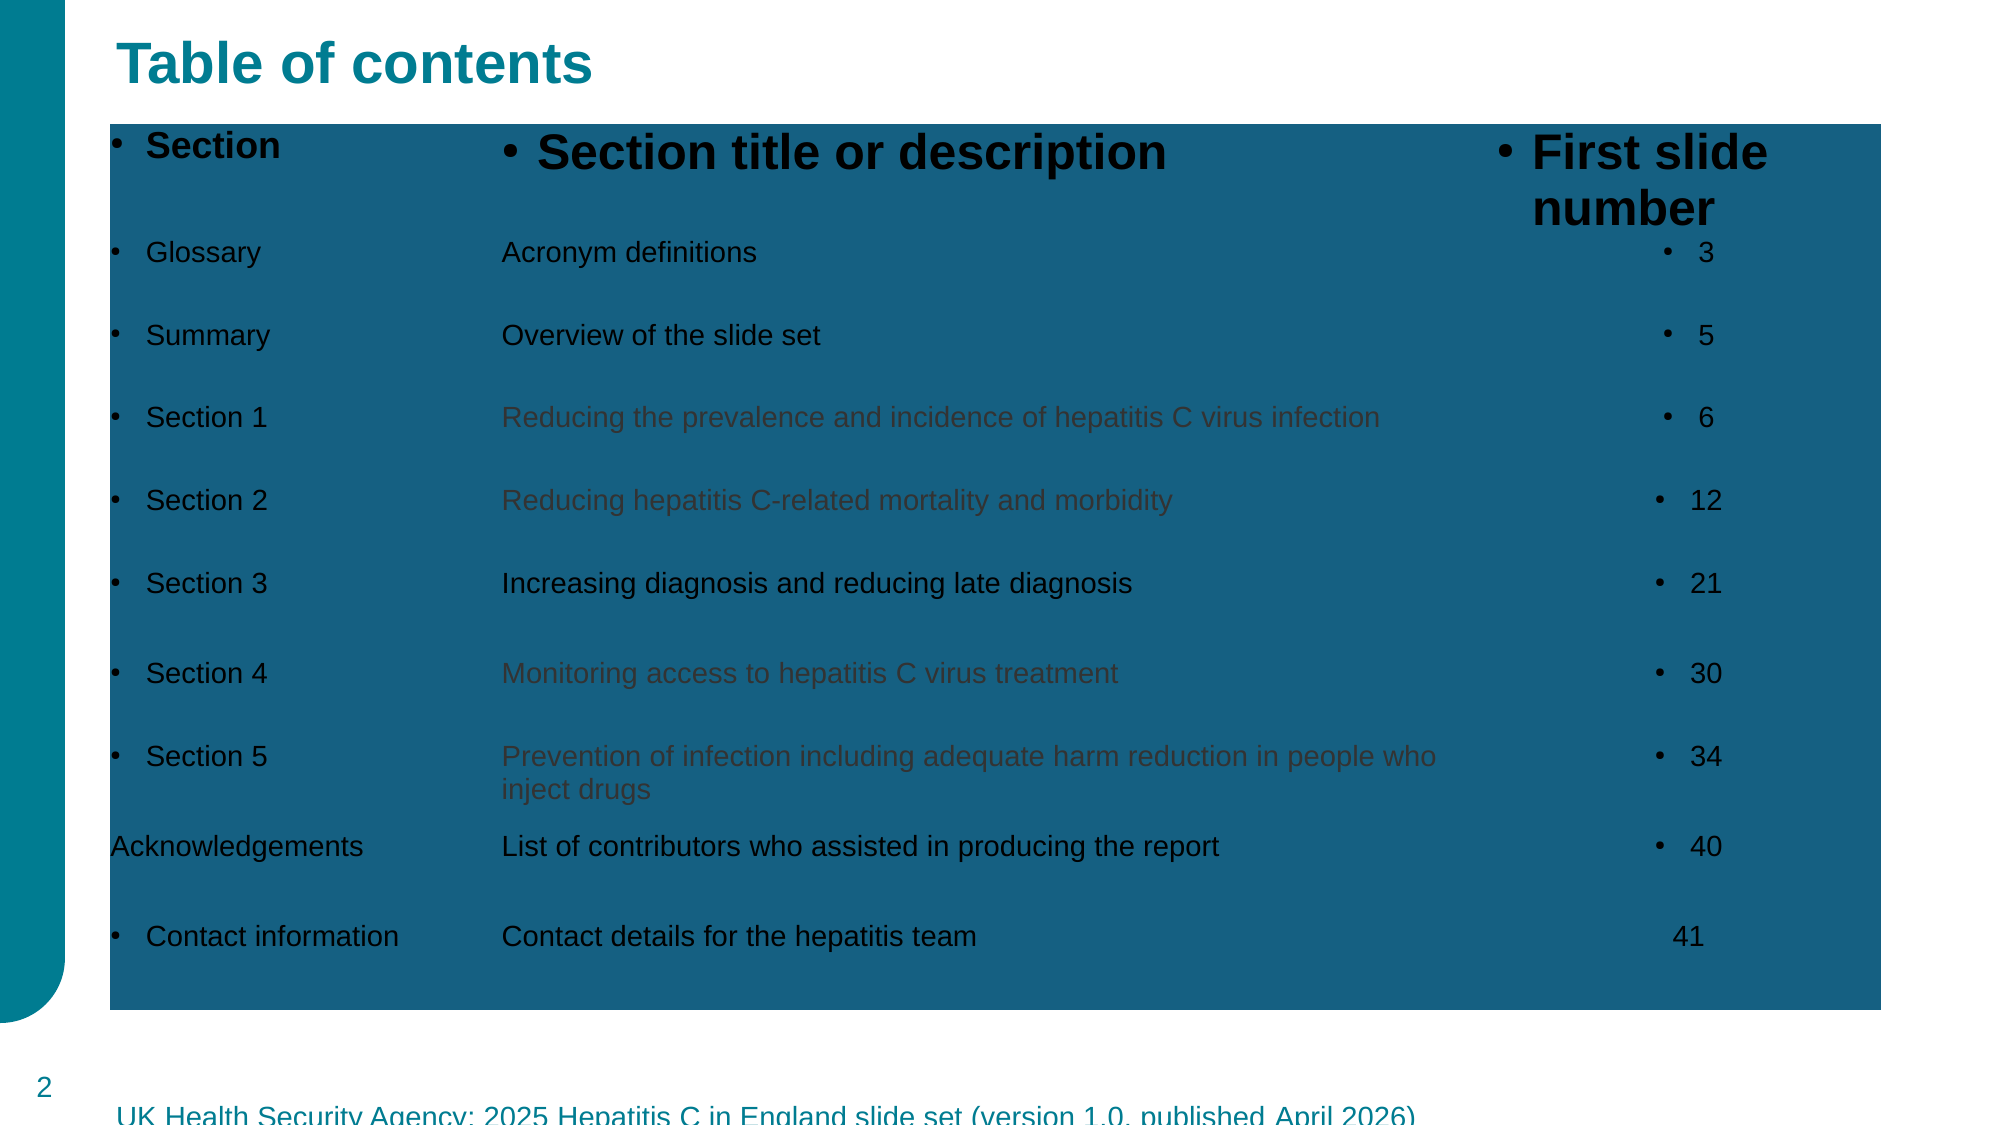

# Table of contents
| Section | Section title or description | First slide number |
| --- | --- | --- |
| Glossary | Acronym definitions | 3 |
| Summary | Overview of the slide set | 5 |
| Section 1 | Reducing the prevalence and incidence of hepatitis C virus infection | 6 |
| Section 2 | Reducing hepatitis C-related mortality and morbidity | 12 |
| Section 3 | Increasing diagnosis and reducing late diagnosis | 21 |
| Section 4 | Monitoring access to hepatitis C virus treatment | 30 |
| Section 5 | Prevention of infection including adequate harm reduction in people who inject drugs | 34 |
| Acknowledgements | List of contributors who assisted in producing the report | 40 |
| Contact information | Contact details for the hepatitis team | 41 |
2
UK Health Security Agency: 2025 Hepatitis C in England slide set (version 1.0, published April 2026)